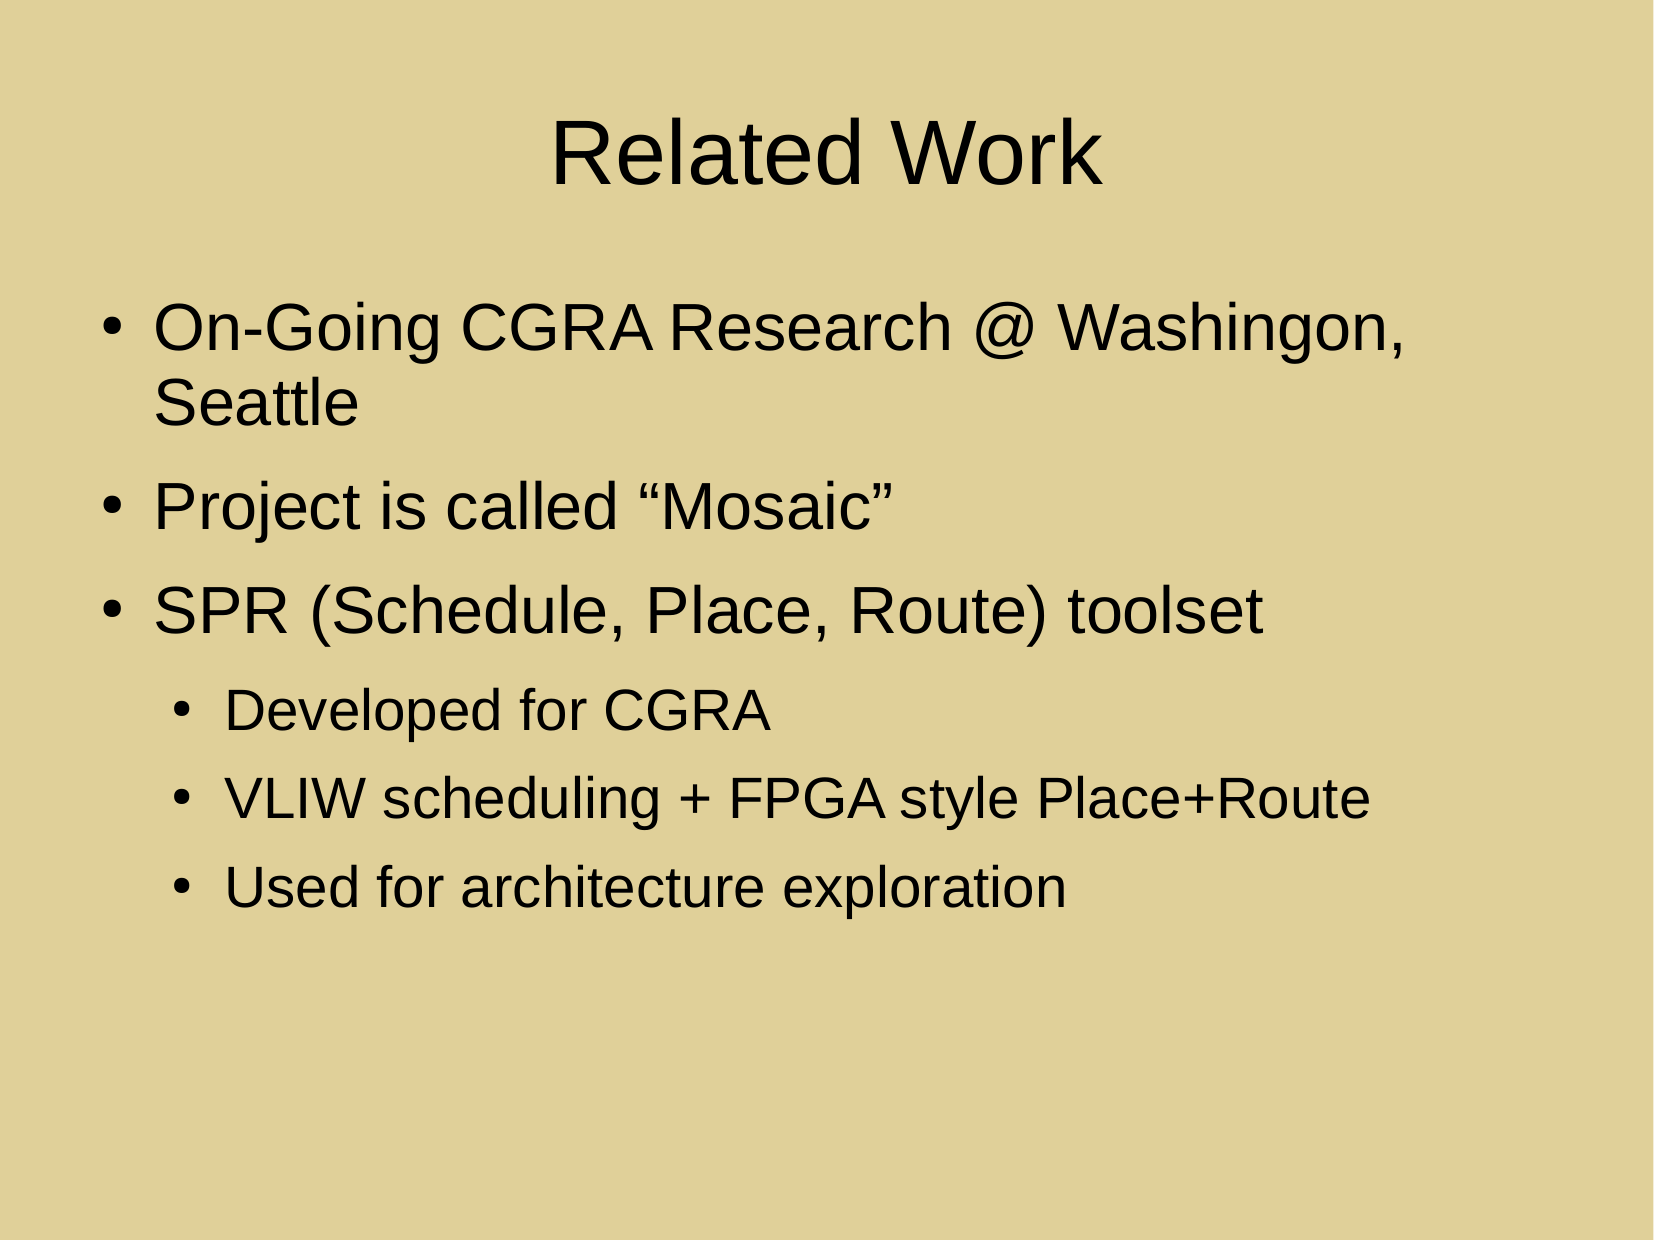

# Related Work
On-Going CGRA Research @ Washingon, Seattle
Project is called “Mosaic”
SPR (Schedule, Place, Route) toolset
Developed for CGRA
VLIW scheduling + FPGA style Place+Route
Used for architecture exploration